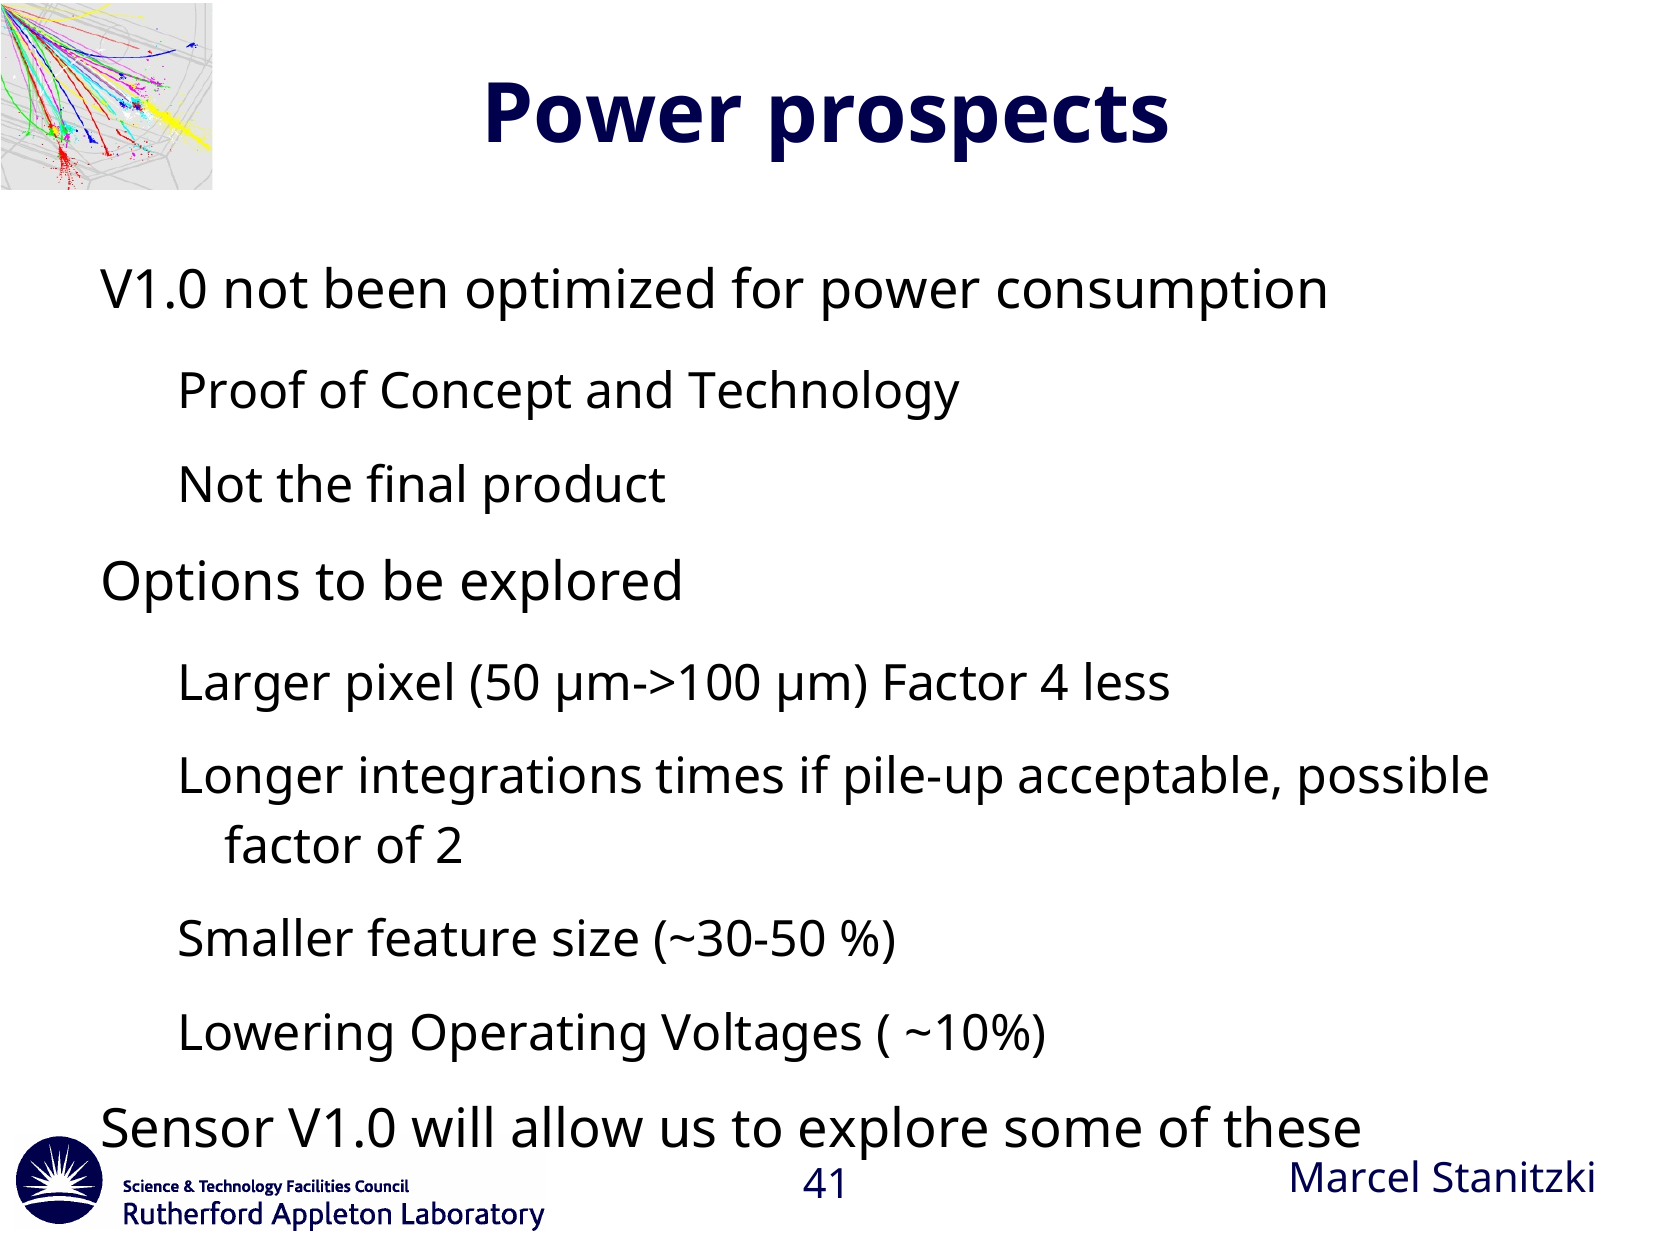

# Power prospects
V1.0 not been optimized for power consumption
Proof of Concept and Technology
Not the final product
Options to be explored
Larger pixel (50 µm->100 µm) Factor 4 less
Longer integrations times if pile-up acceptable, possible factor of 2
Smaller feature size (~30-50 %)
Lowering Operating Voltages ( ~10%)
Sensor V1.0 will allow us to explore some of these